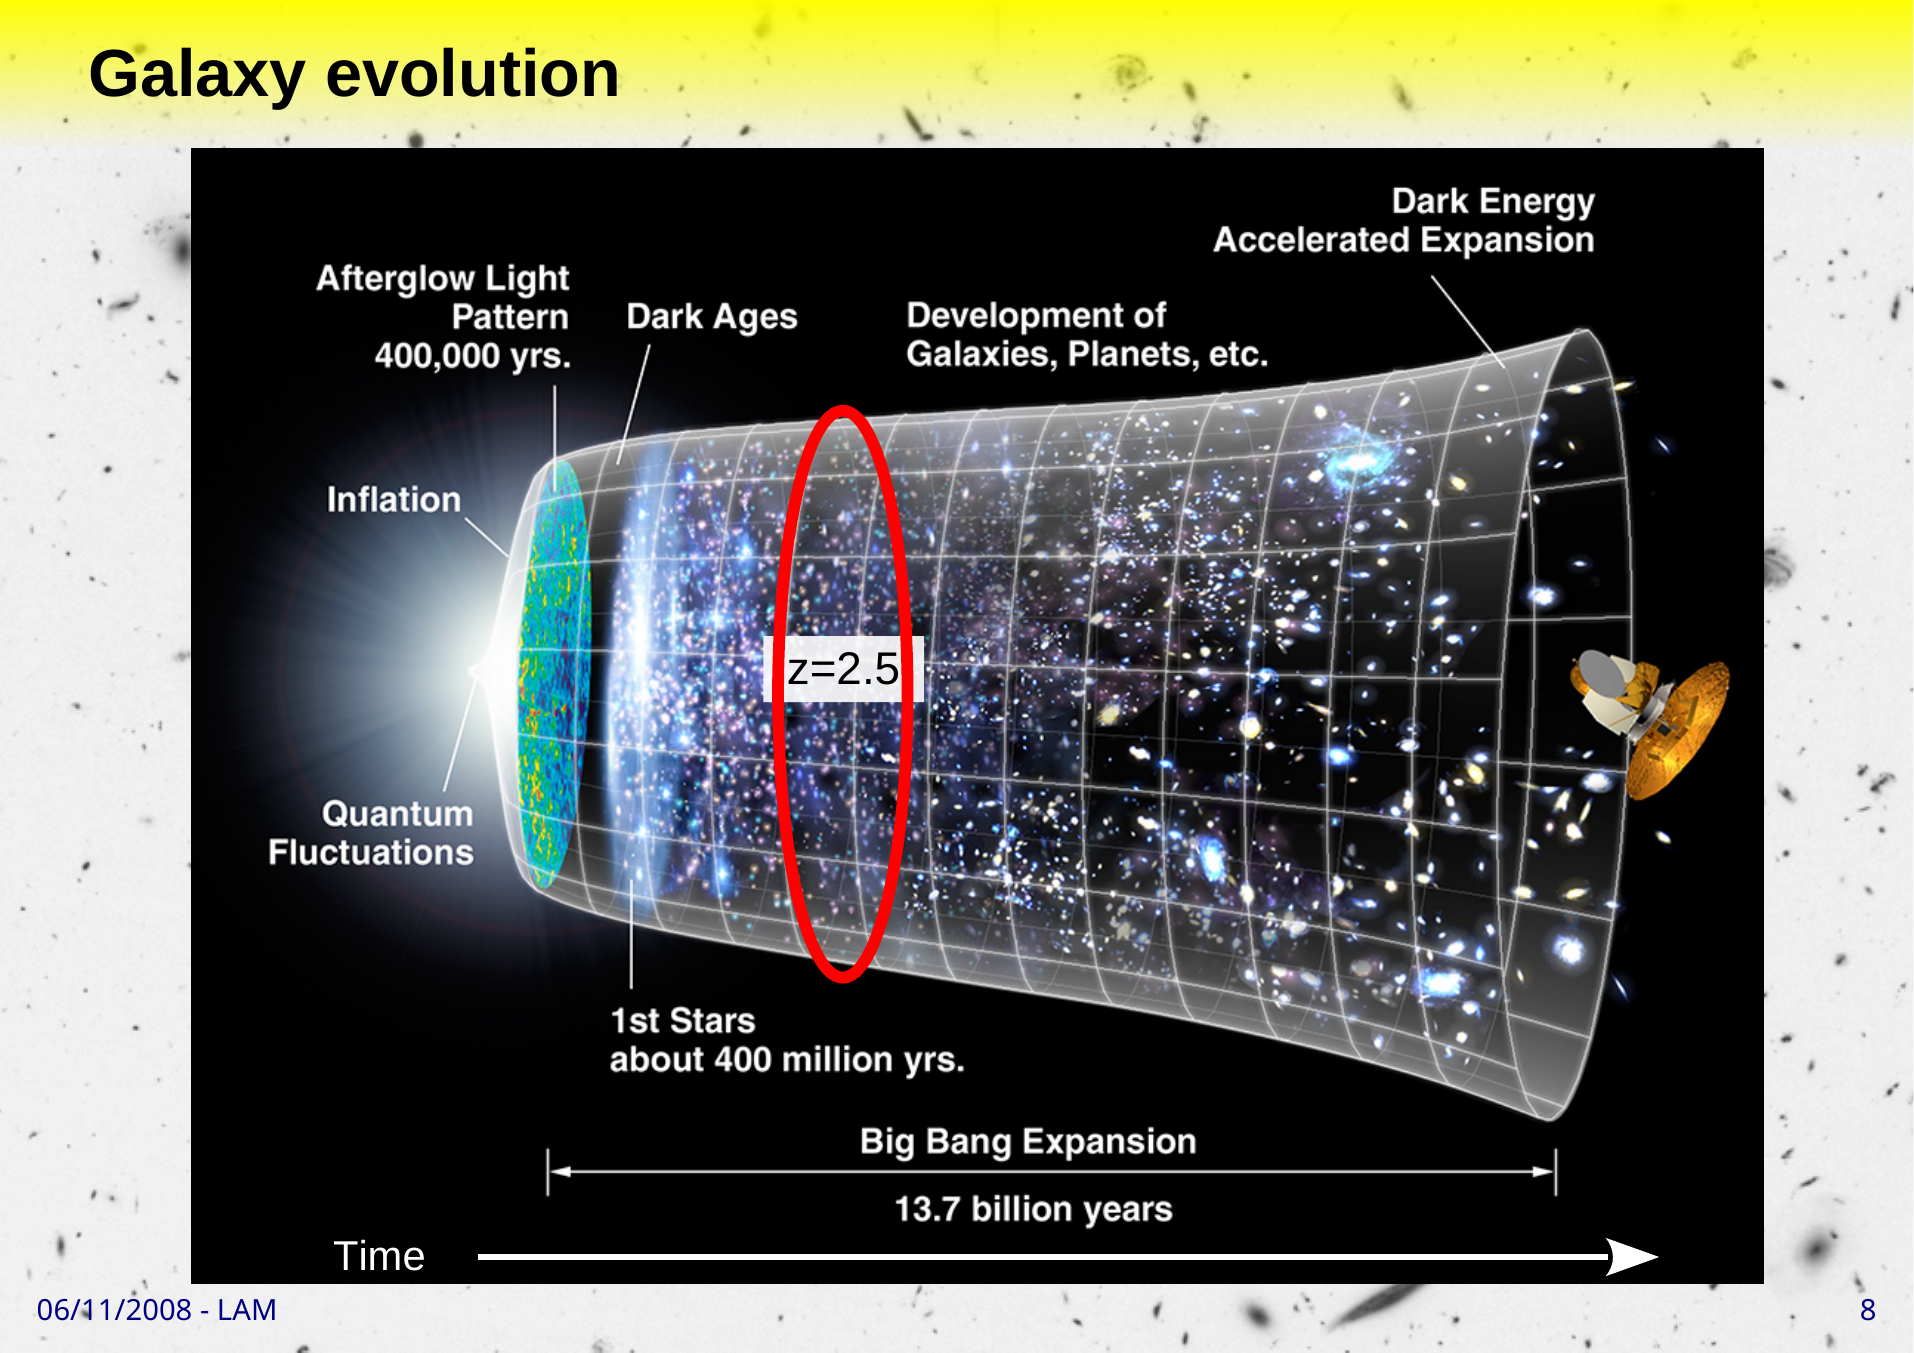

# Galaxy evolution
Time
z=2.5
8
06/11/2008 - LAM